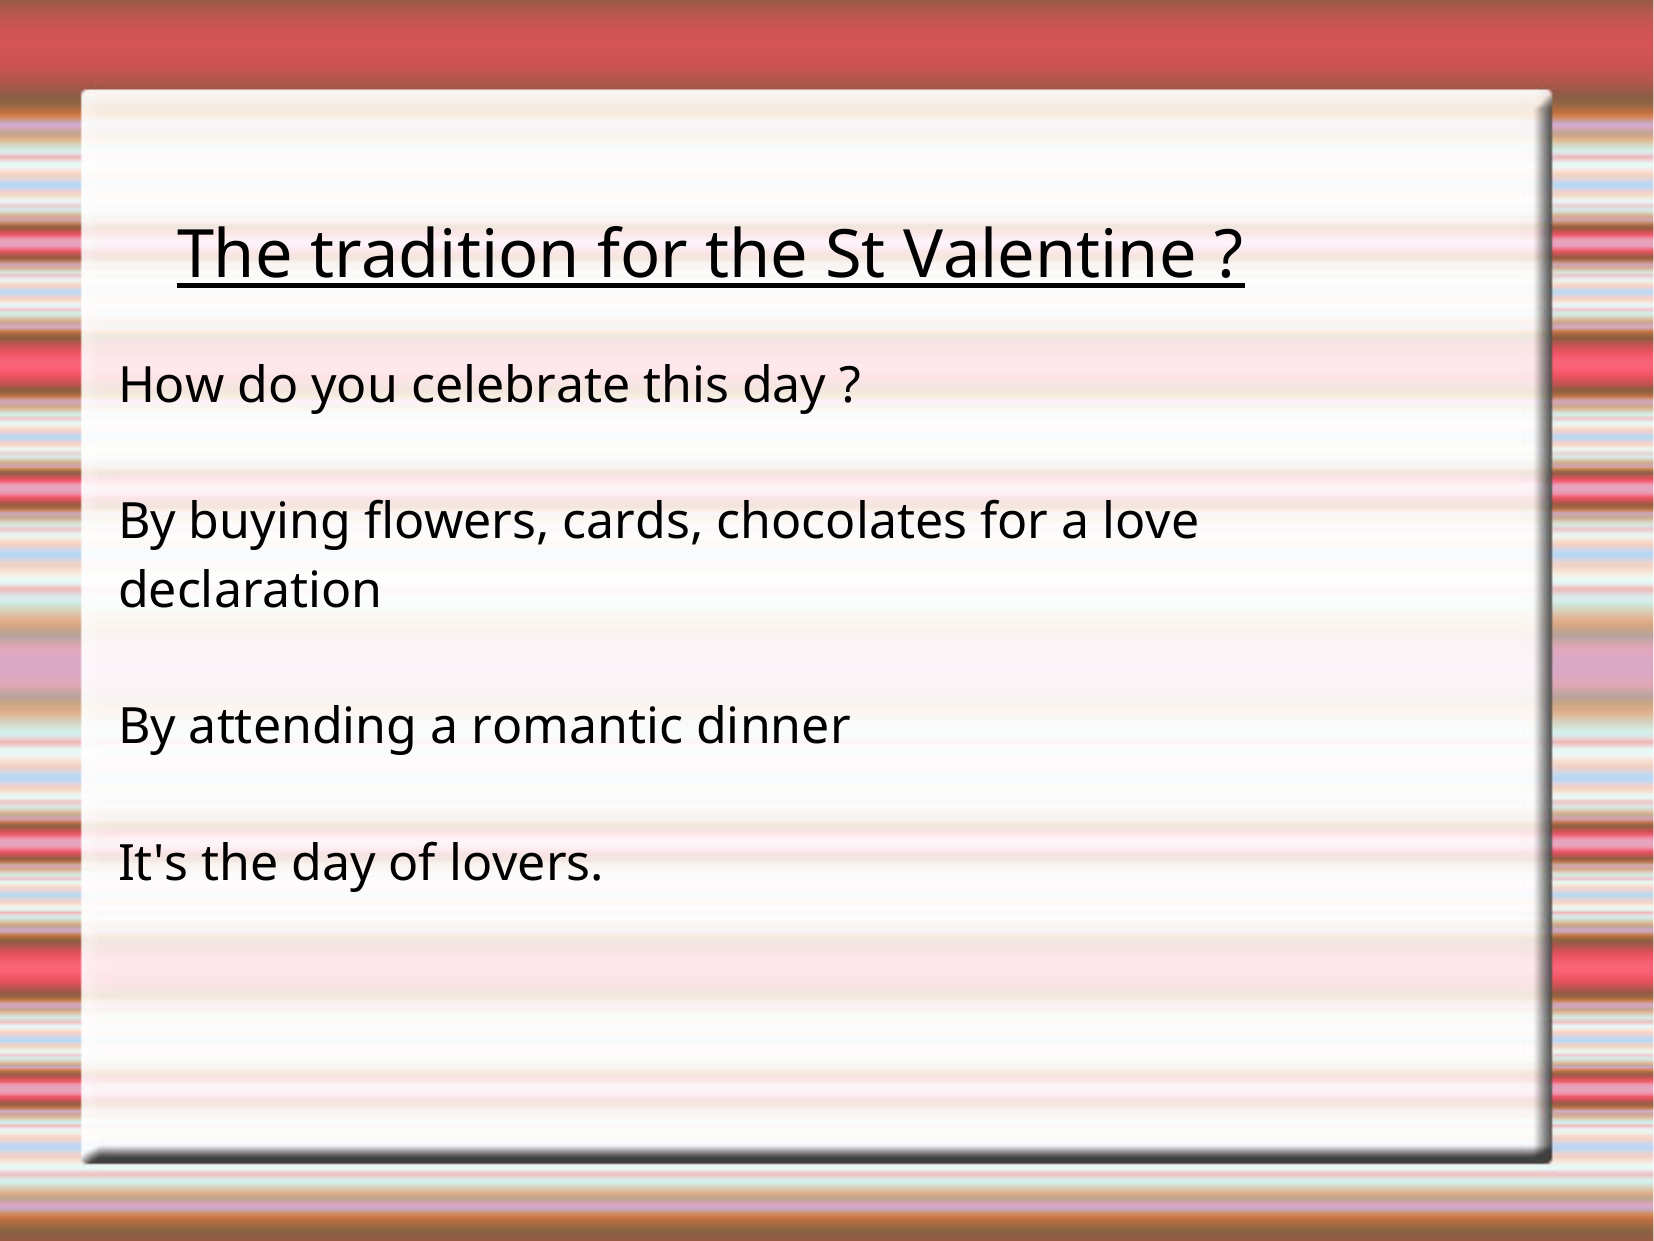

The tradition for the St Valentine ?
How do you celebrate this day ?
By buying flowers, cards, chocolates for a love
declaration
By attending a romantic dinner
It's the day of lovers.